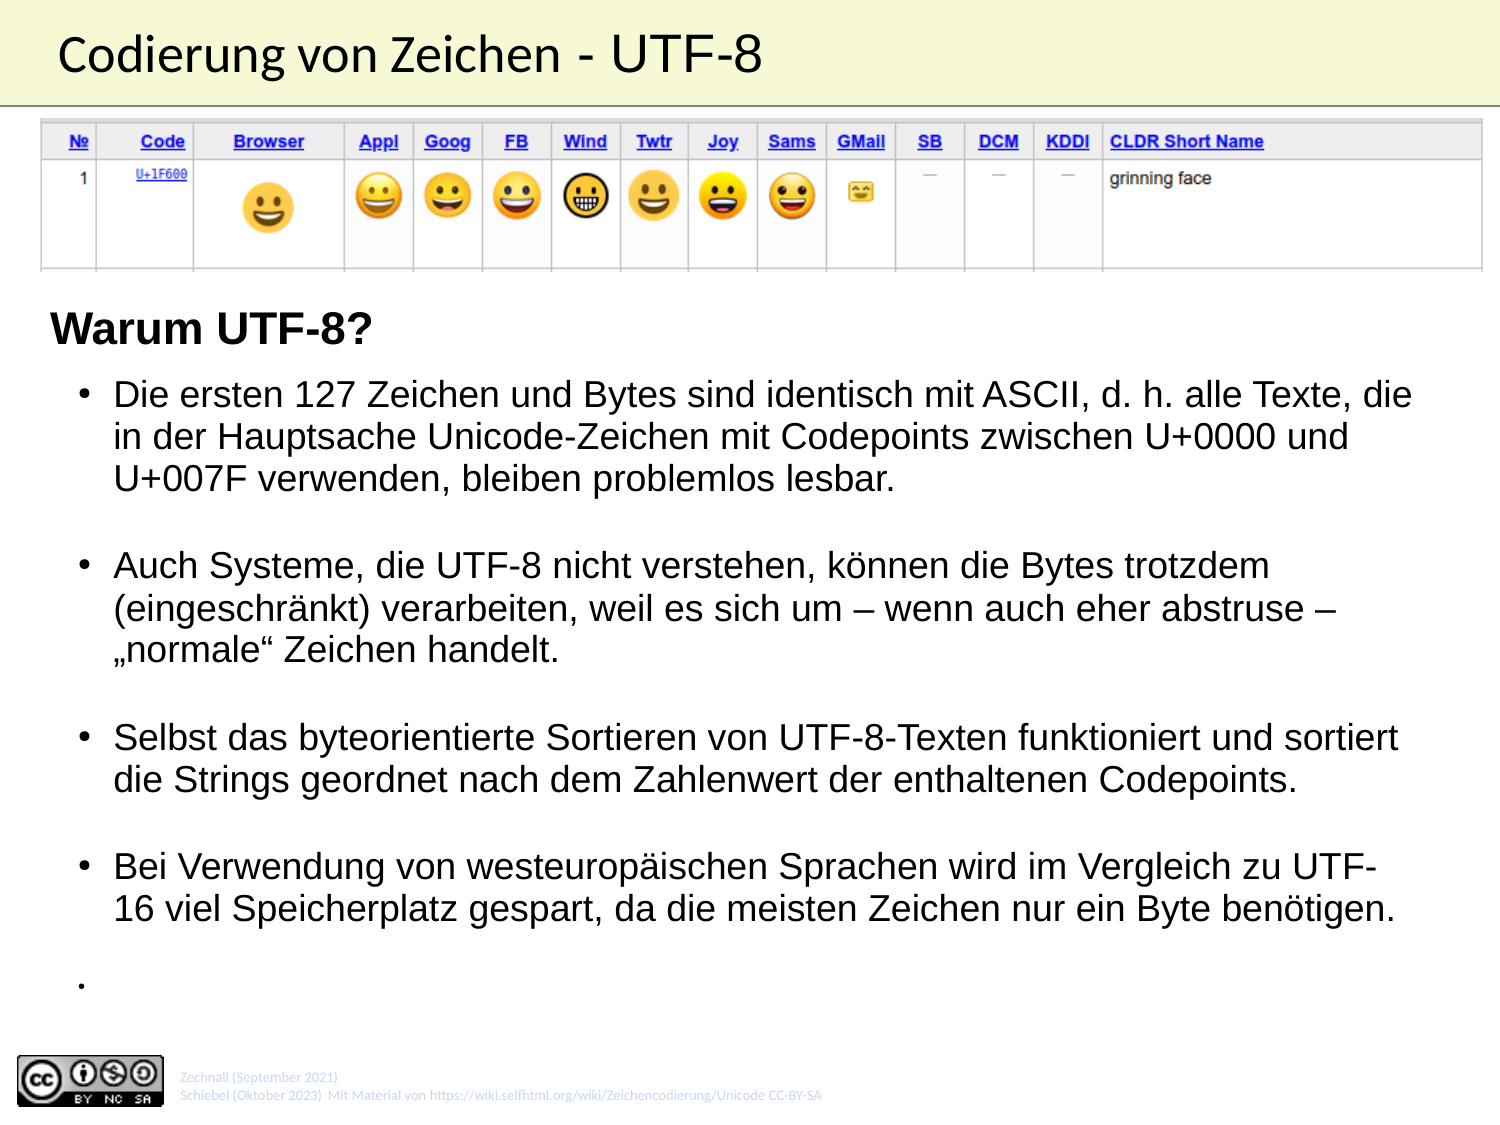

# Codierung von Zeichen - UTF-8
Warum UTF-8?
Die ersten 127 Zeichen und Bytes sind identisch mit ASCII, d. h. alle Texte, die in der Hauptsache Unicode-Zeichen mit Codepoints zwischen U+0000 und U+007F verwenden, bleiben problemlos lesbar.
Auch Systeme, die UTF-8 nicht verstehen, können die Bytes trotzdem (eingeschränkt) verarbeiten, weil es sich um – wenn auch eher abstruse – „normale“ Zeichen handelt.
Selbst das byteorientierte Sortieren von UTF-8-Texten funktioniert und sortiert die Strings geordnet nach dem Zahlenwert der enthaltenen Codepoints.
Bei Verwendung von westeuropäischen Sprachen wird im Vergleich zu UTF-16 viel Speicherplatz gespart, da die meisten Zeichen nur ein Byte benötigen.